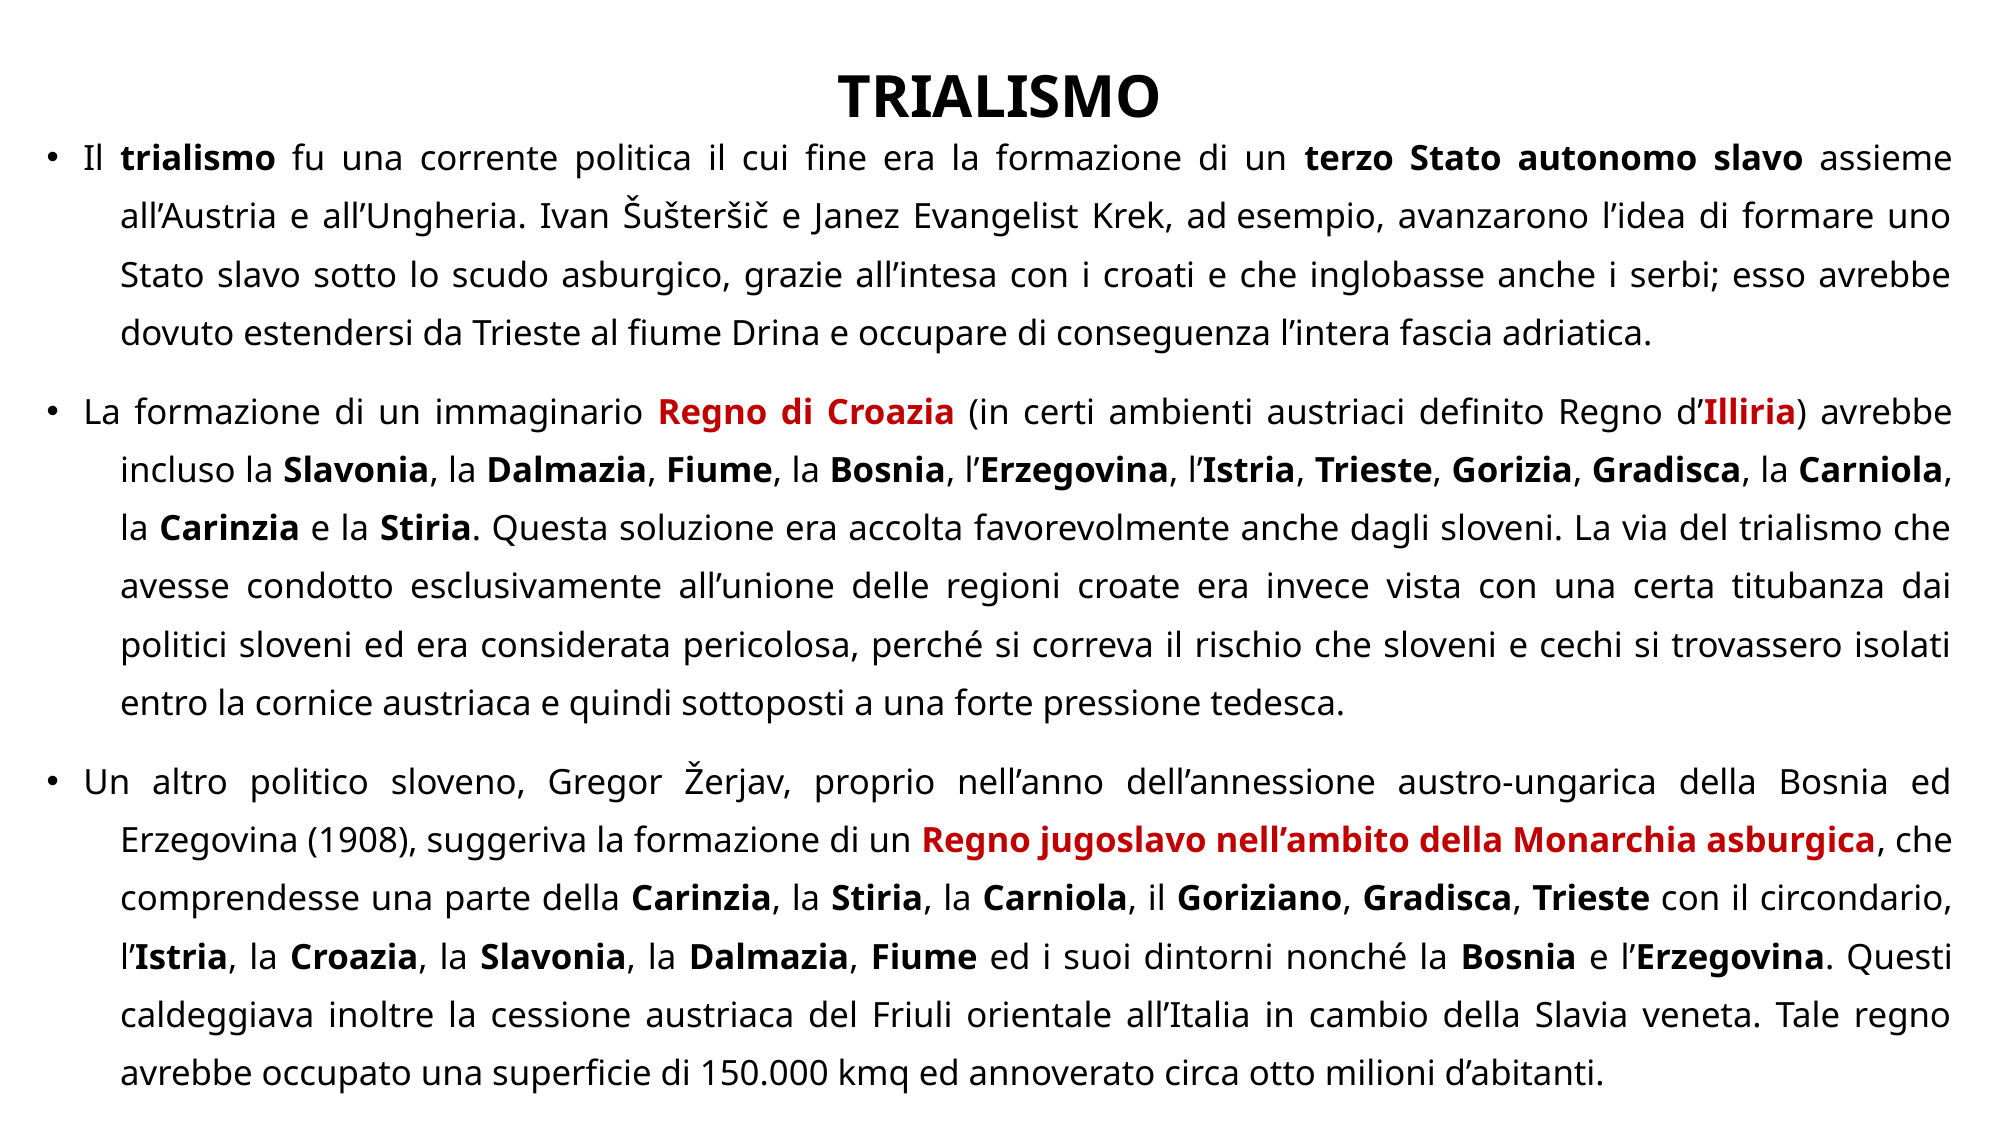

# TRIALISMO
Il trialismo fu una corrente politica il cui fine era la formazione di un terzo Stato autonomo slavo assieme all’Austria e all’Ungheria. Ivan Šušteršič e Janez Evangelist Krek, ad esempio, avanzarono l’idea di formare uno Stato slavo sotto lo scudo asburgico, grazie all’intesa con i croati e che inglobasse anche i serbi; esso avrebbe dovuto estendersi da Trieste al fiume Drina e occupare di conseguenza l’intera fascia adriatica.
La formazione di un immaginario Regno di Croazia (in certi ambienti austriaci definito Regno d’Illiria) avrebbe incluso la Slavonia, la Dalmazia, Fiume, la Bosnia, l’Erzegovina, l’Istria, Trieste, Gorizia, Gradisca, la Carniola, la Carinzia e la Stiria. Questa soluzione era accolta favorevolmente anche dagli sloveni. La via del trialismo che avesse condotto esclusivamente all’unione delle regioni croate era invece vista con una certa titubanza dai politici sloveni ed era considerata pericolosa, perché si correva il rischio che sloveni e cechi si trovassero isolati entro la cornice austriaca e quindi sottoposti a una forte pressione tedesca.
Un altro politico sloveno, Gregor Žerjav, proprio nell’anno dell’annessione austro-ungarica della Bosnia ed Erzegovina (1908), suggeriva la formazione di un Regno jugoslavo nell’ambito della Monarchia asburgica, che comprendesse una parte della Carinzia, la Stiria, la Carniola, il Goriziano, Gradisca, Trieste con il circondario, l’Istria, la Croazia, la Slavonia, la Dalmazia, Fiume ed i suoi dintorni nonché la Bosnia e l’Erzegovina. Questi caldeggiava inoltre la cessione austriaca del Friuli orientale all’Italia in cambio della Slavia veneta. Tale regno avrebbe occupato una superficie di 150.000 kmq ed annoverato circa otto milioni d’abitanti.